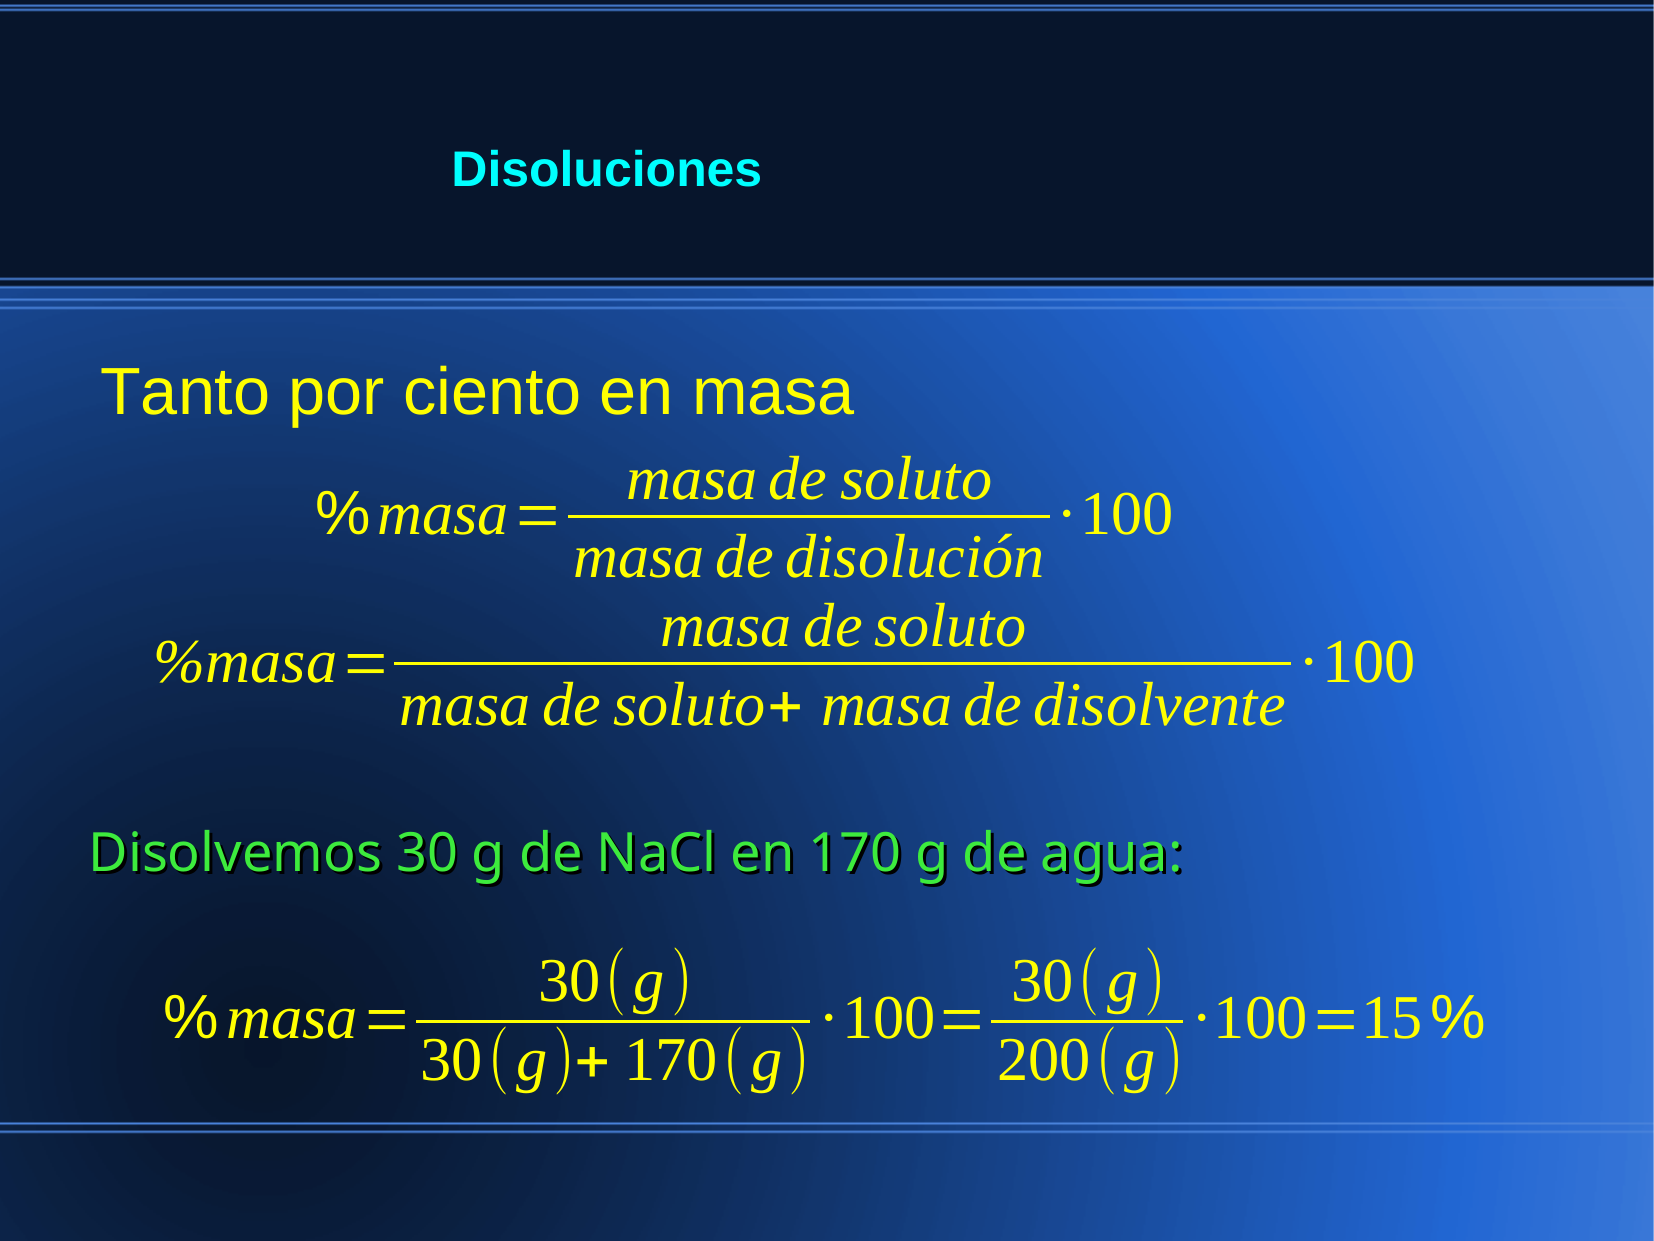

Disoluciones
# Tanto por ciento en masa
Disolvemos 30 g de NaCl en 170 g de agua: